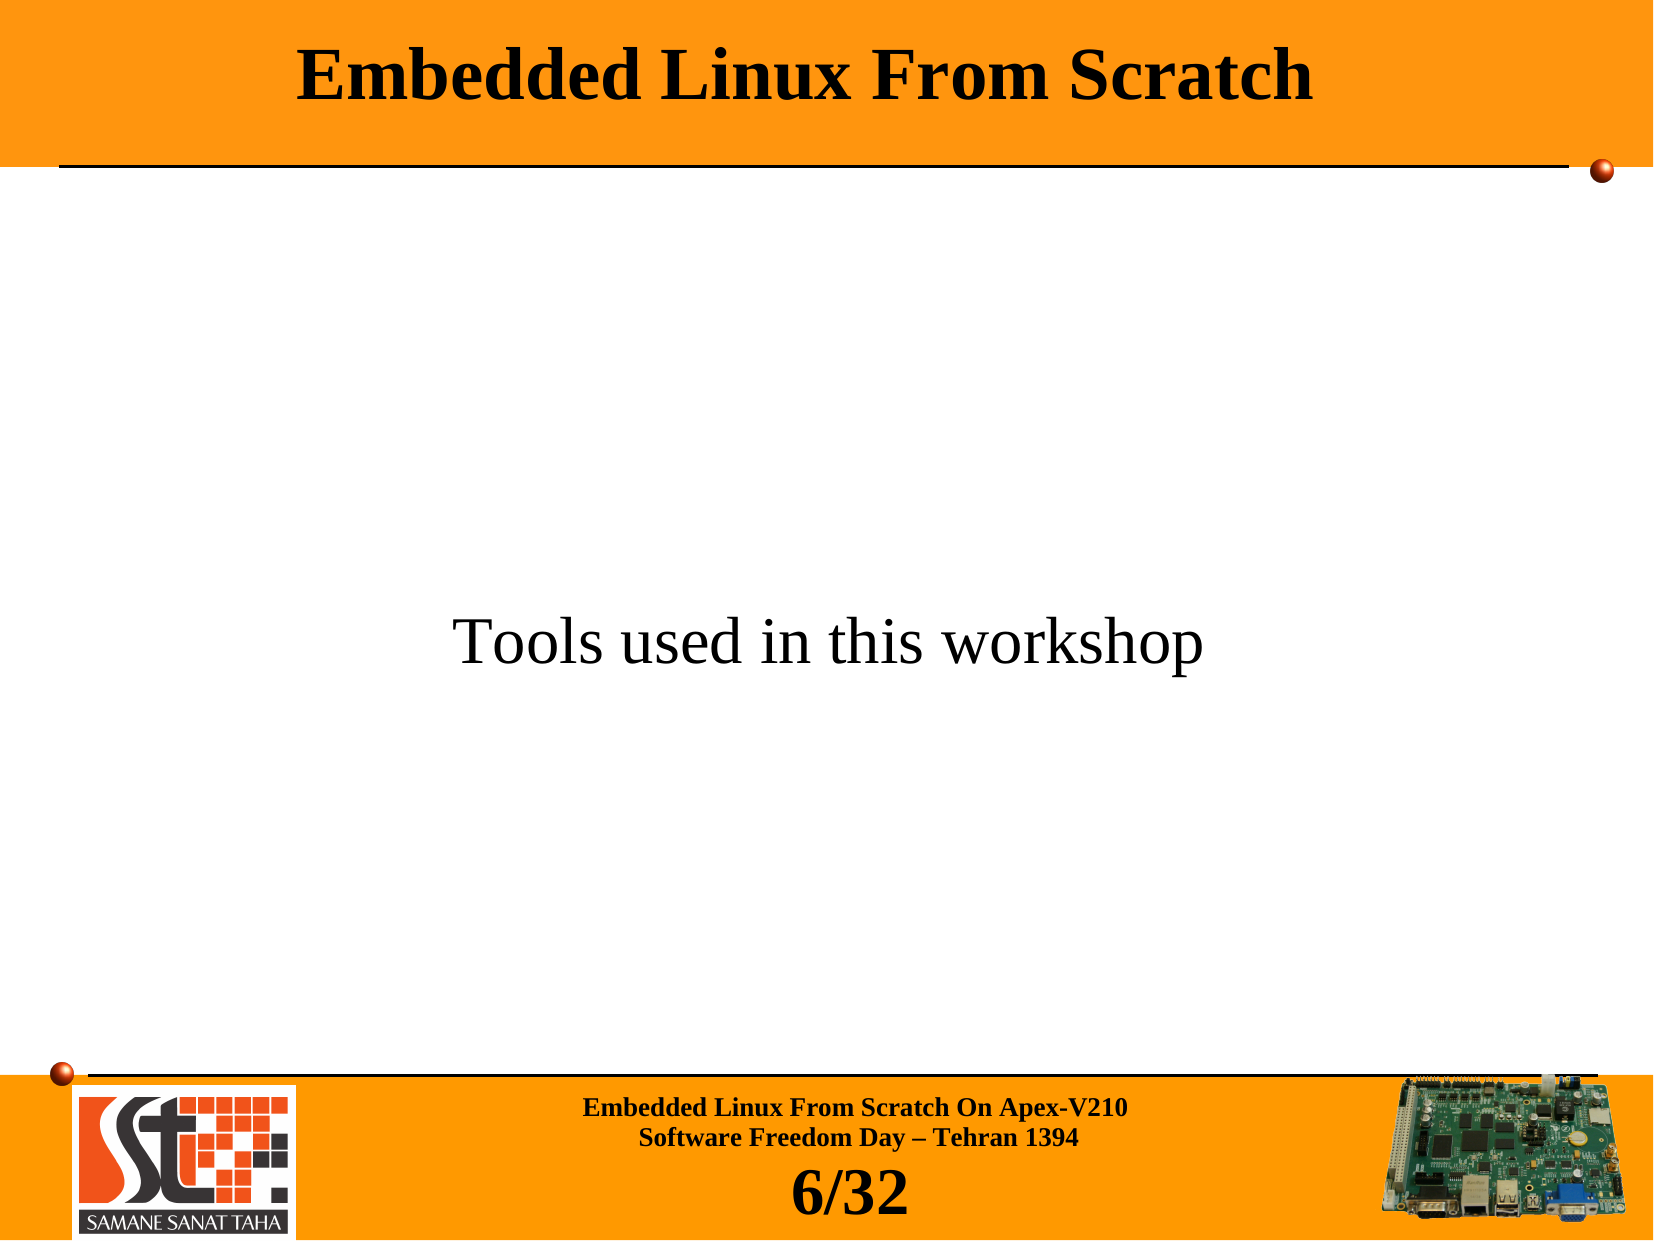

# Embedded Linux From Scratch
Tools used in this workshop